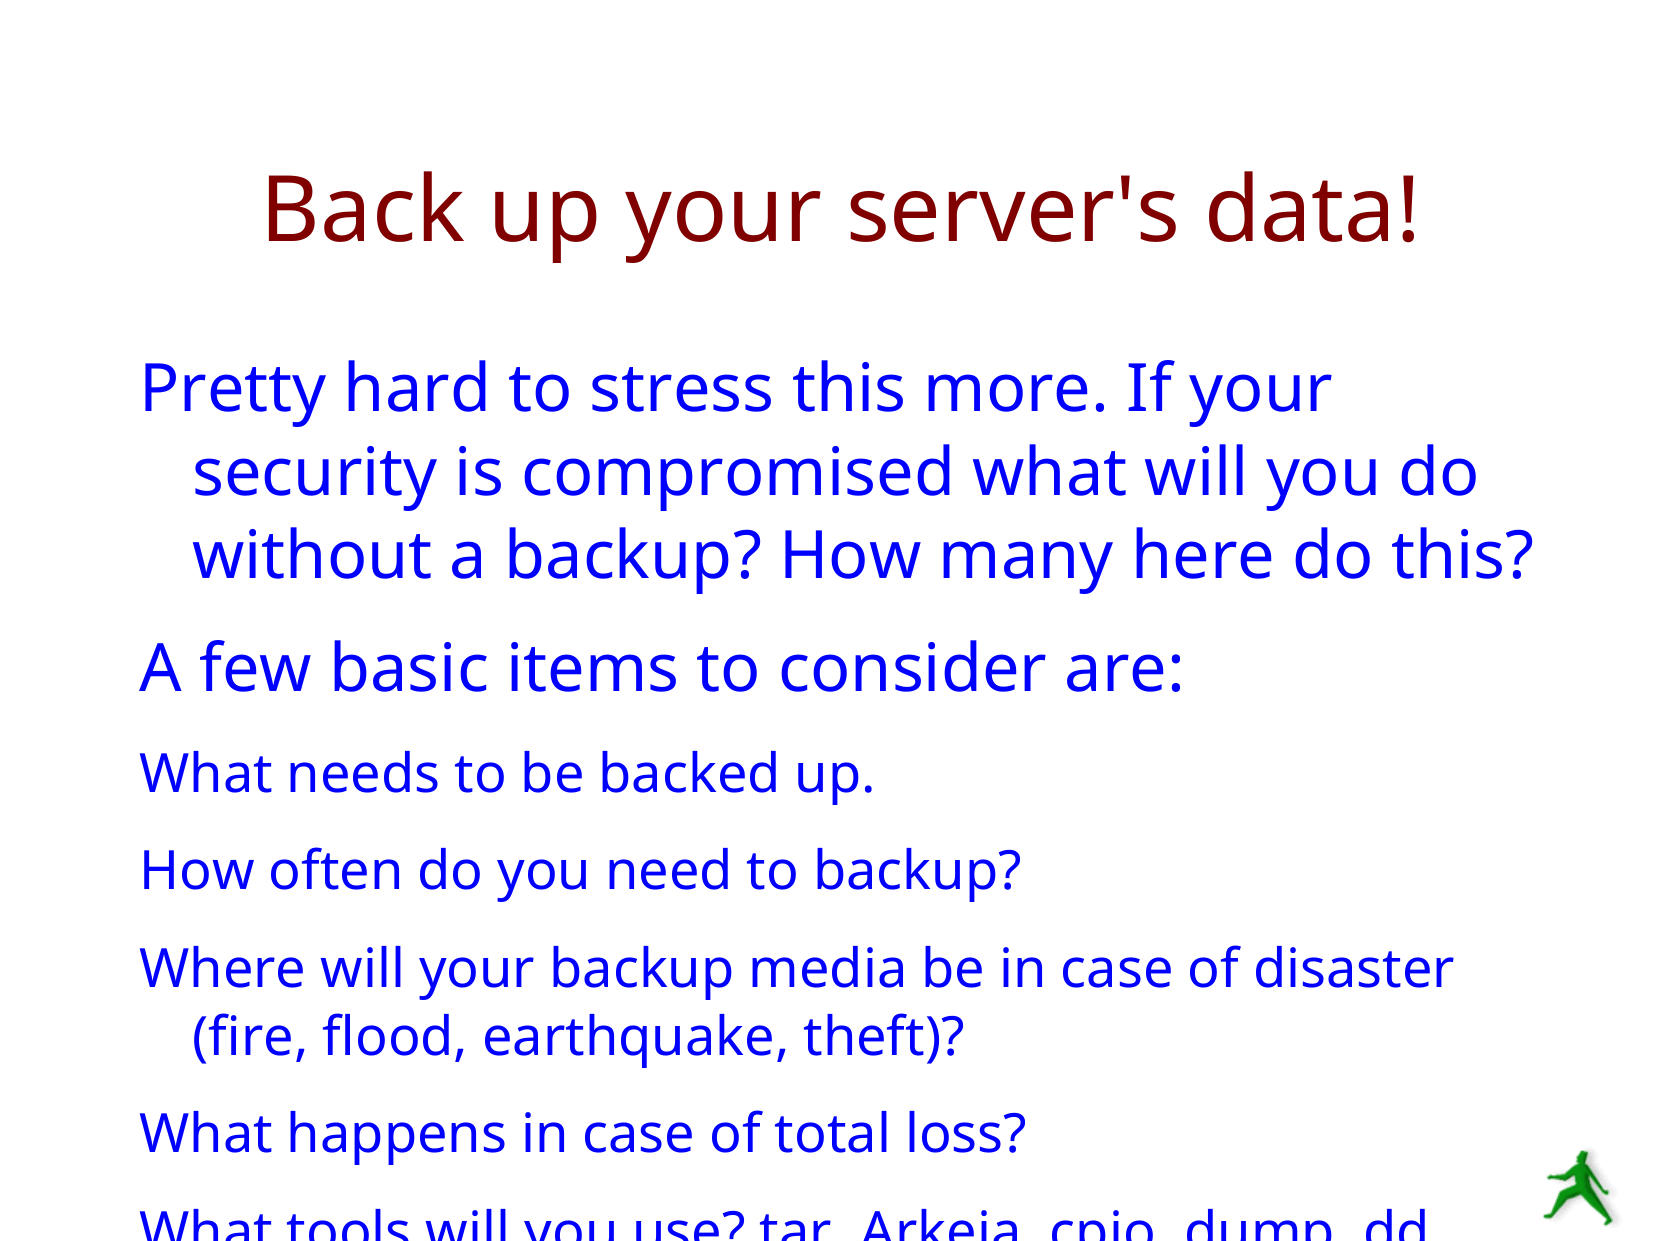

# Back up your server's data!
Pretty hard to stress this more. If your security is compromised what will you do without a backup? How many here do this?
A few basic items to consider are:
What needs to be backed up.
How often do you need to backup?
Where will your backup media be in case of disaster (fire, flood, earthquake, theft)?
What happens in case of total loss?
What tools will you use? tar, Arkeia, cpio, dump, dd, rsync with ssh, other?